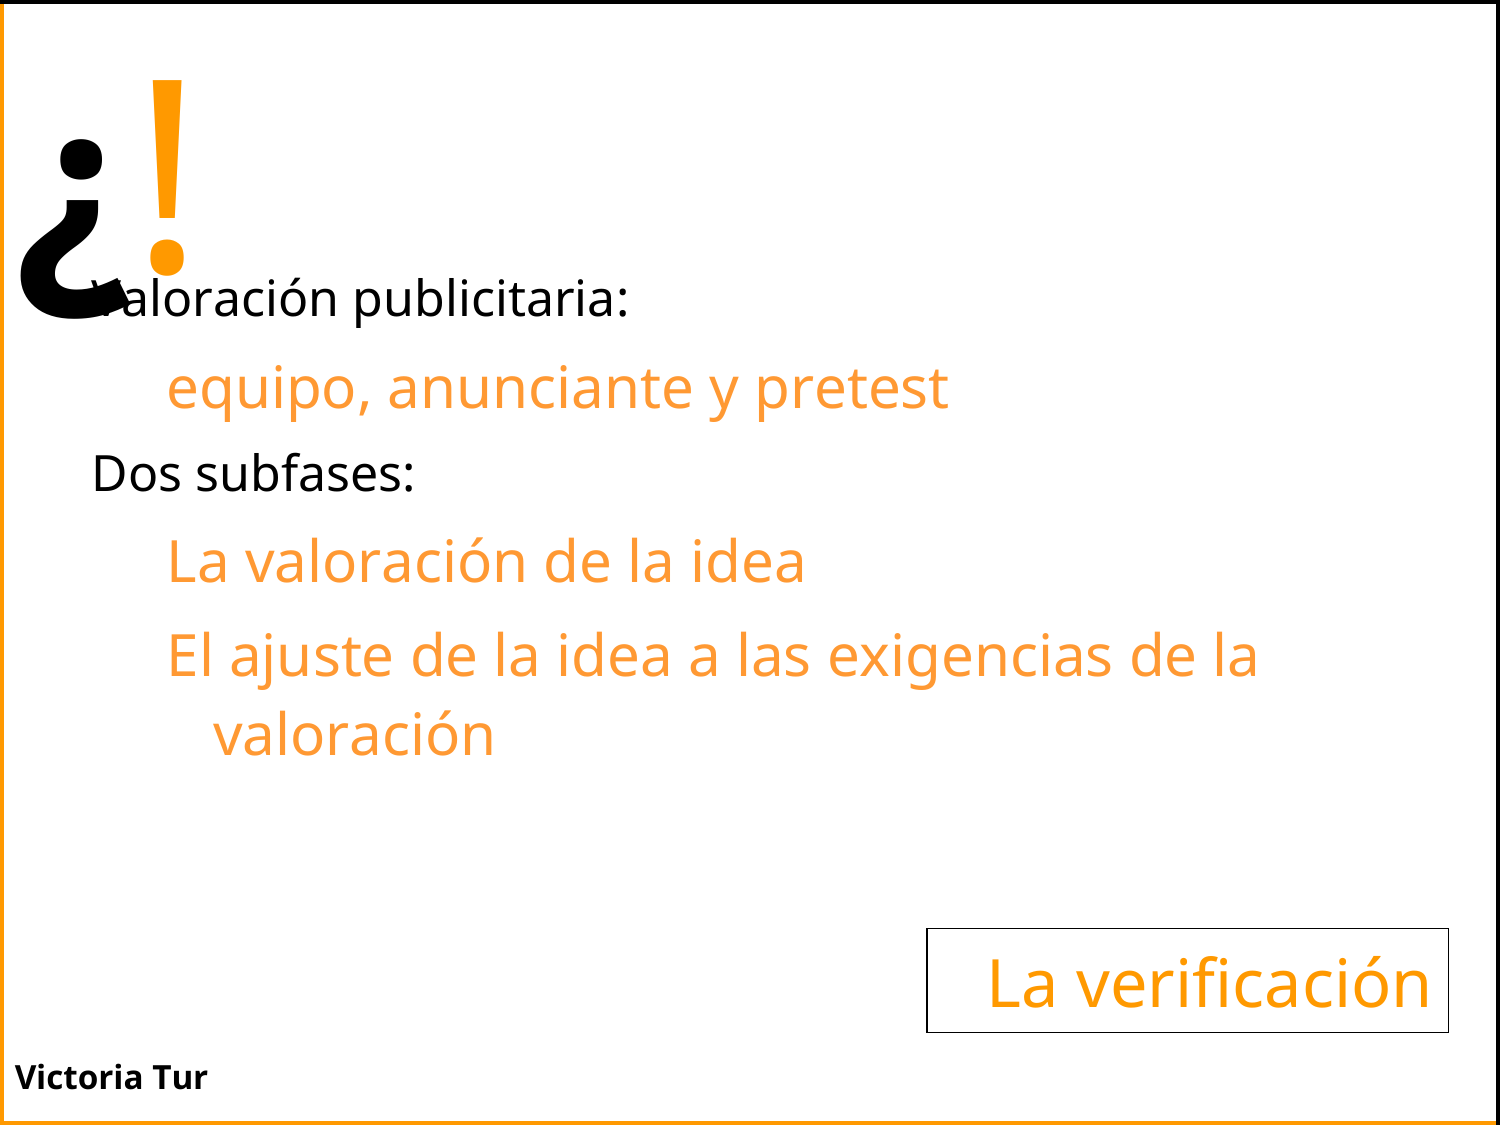

# Valoración publicitaria:
equipo, anunciante y pretest
Dos subfases:
La valoración de la idea
El ajuste de la idea a las exigencias de la valoración
La verificación